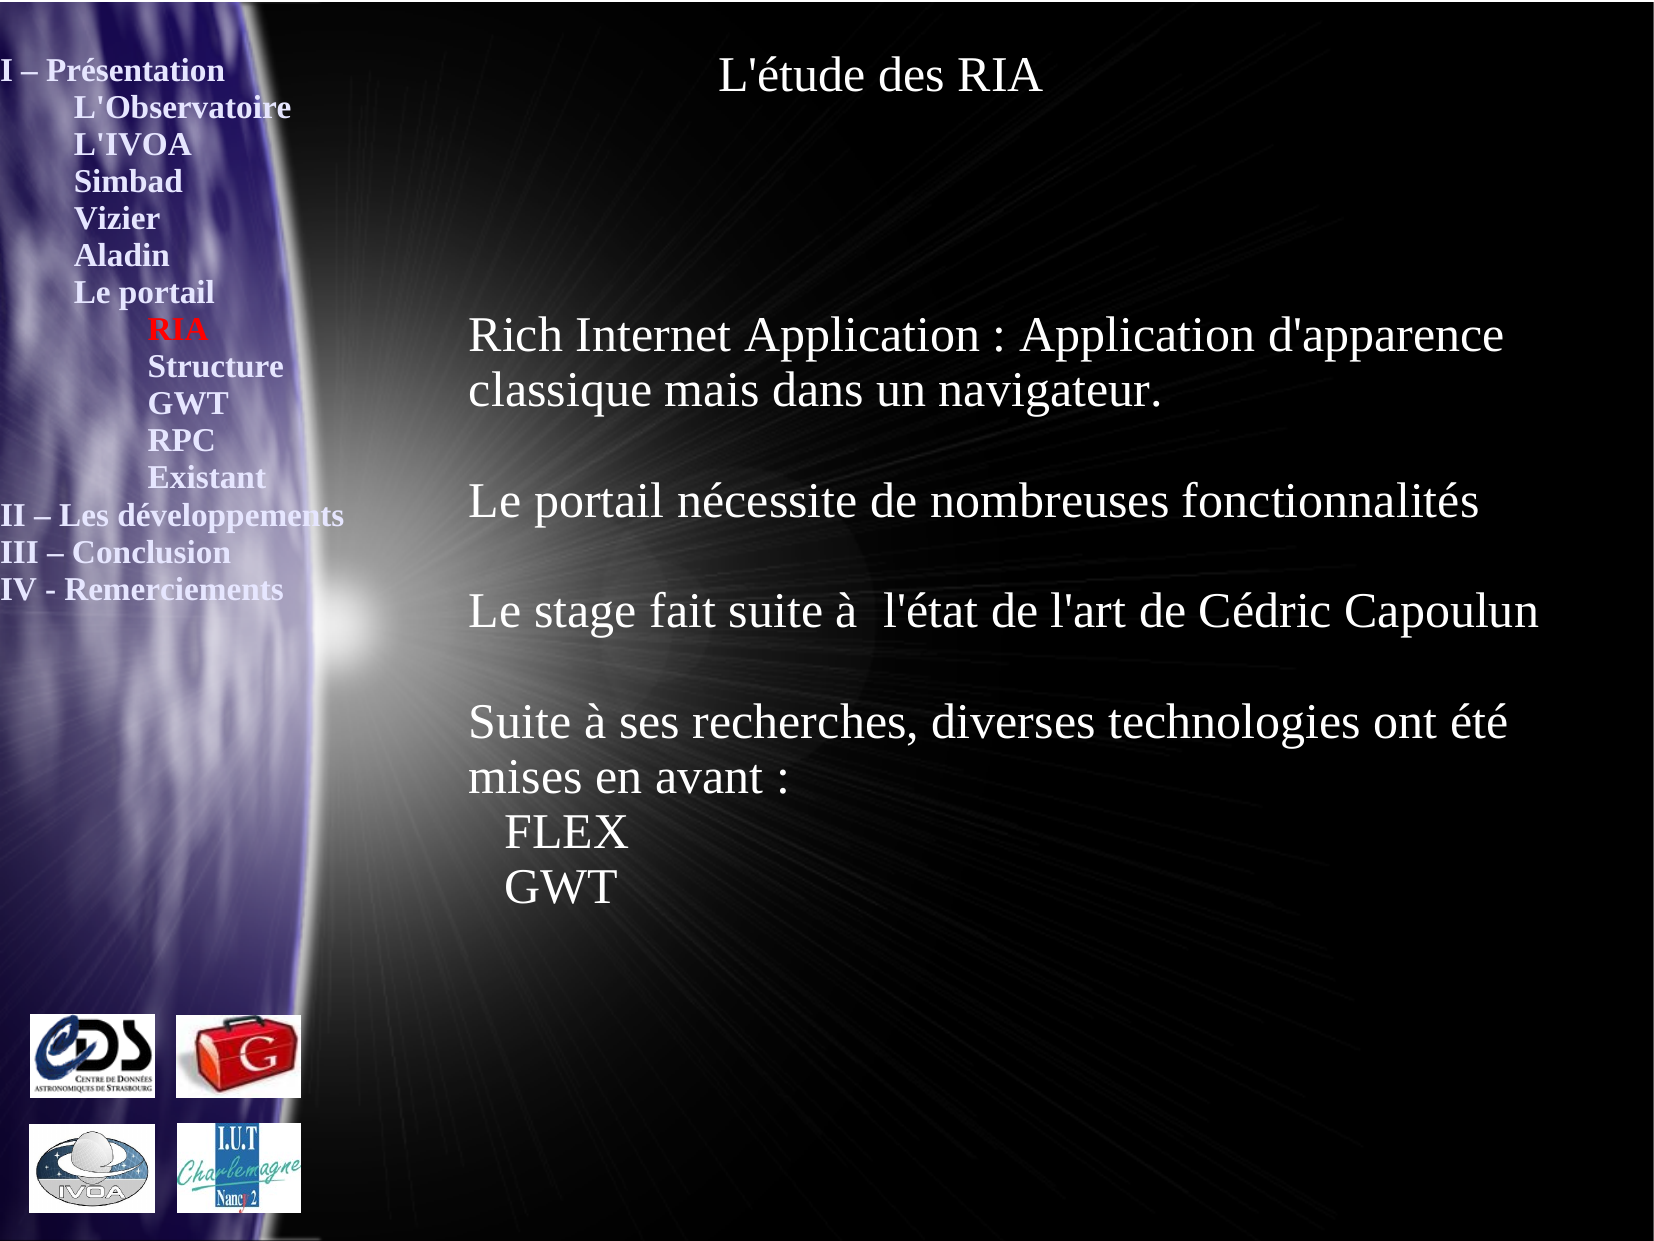

# I – Présentation L'Observatoire L'IVOA Simbad Vizier Aladin Le portail RIA Structure GWT RPC Existant II – Les développements III – Conclusion IV - Remerciements
L'étude des RIA
Rich Internet Application : Application d'apparence classique mais dans un navigateur.
Le portail nécessite de nombreuses fonctionnalités
Le stage fait suite à l'état de l'art de Cédric Capoulun
Suite à ses recherches, diverses technologies ont été mises en avant :
FLEX
GWT